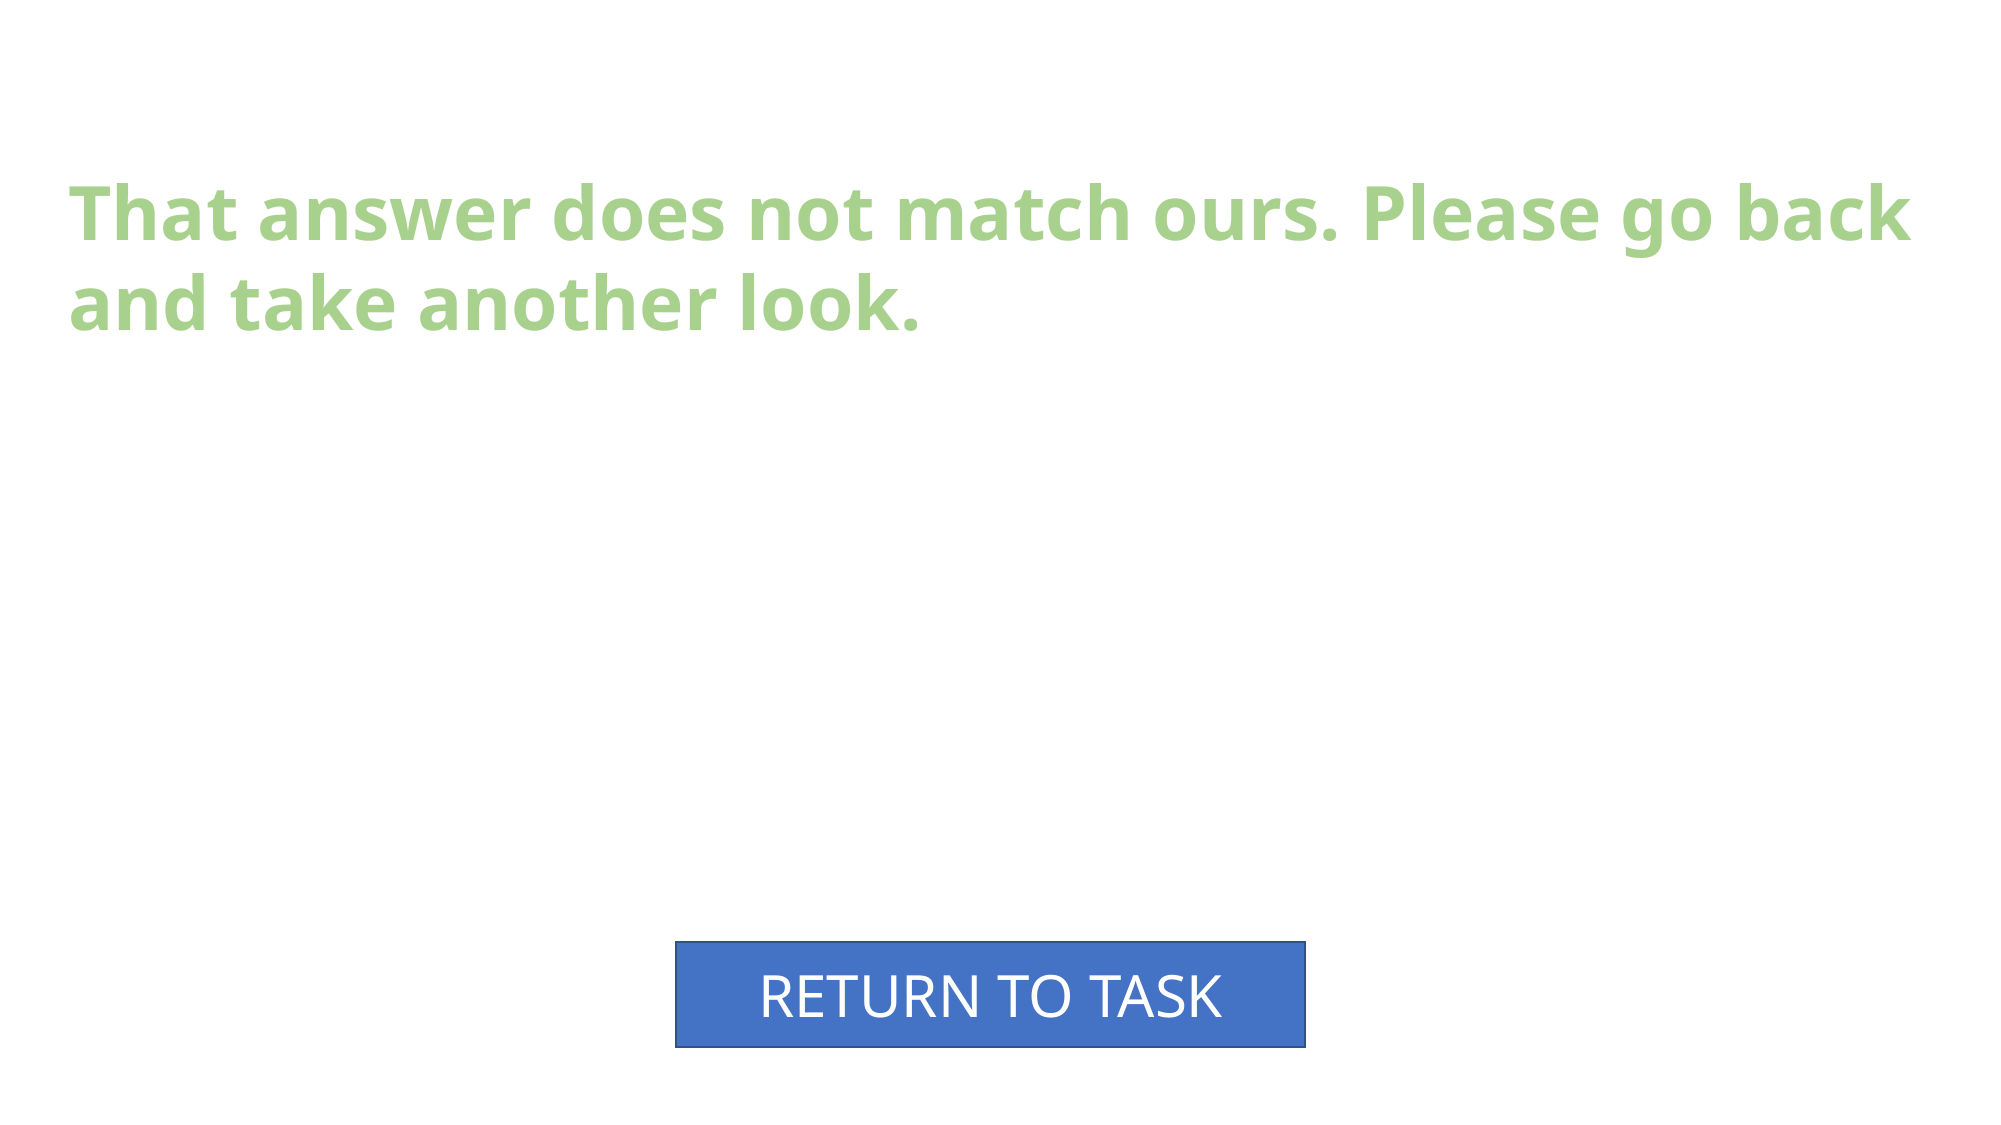

ERROR MESSAGE
That answer does not match ours. Please go back and take another look.
RETURN TO TASK